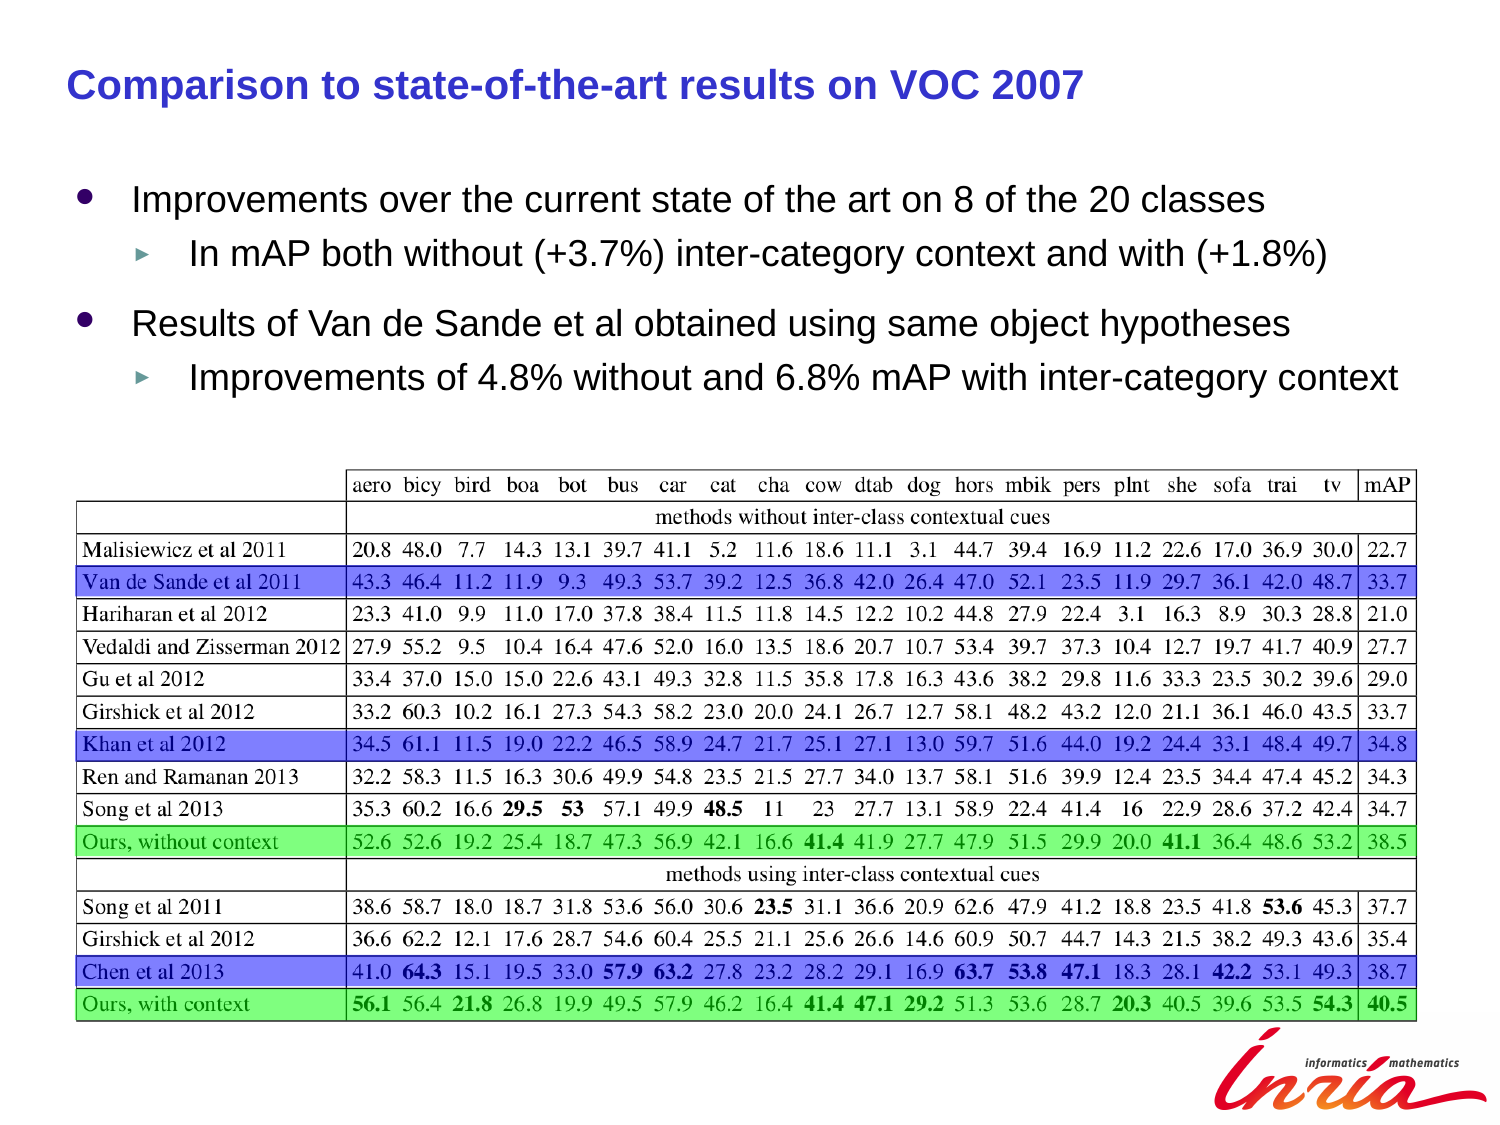

# Comparison to state-of-the-art results on VOC 2007
Improvements over the current state of the art on 8 of the 20 classes
In mAP both without (+3.7%) inter-category context and with (+1.8%)
Results of Van de Sande et al obtained using same object hypotheses
Improvements of 4.8% without and 6.8% mAP with inter-category context